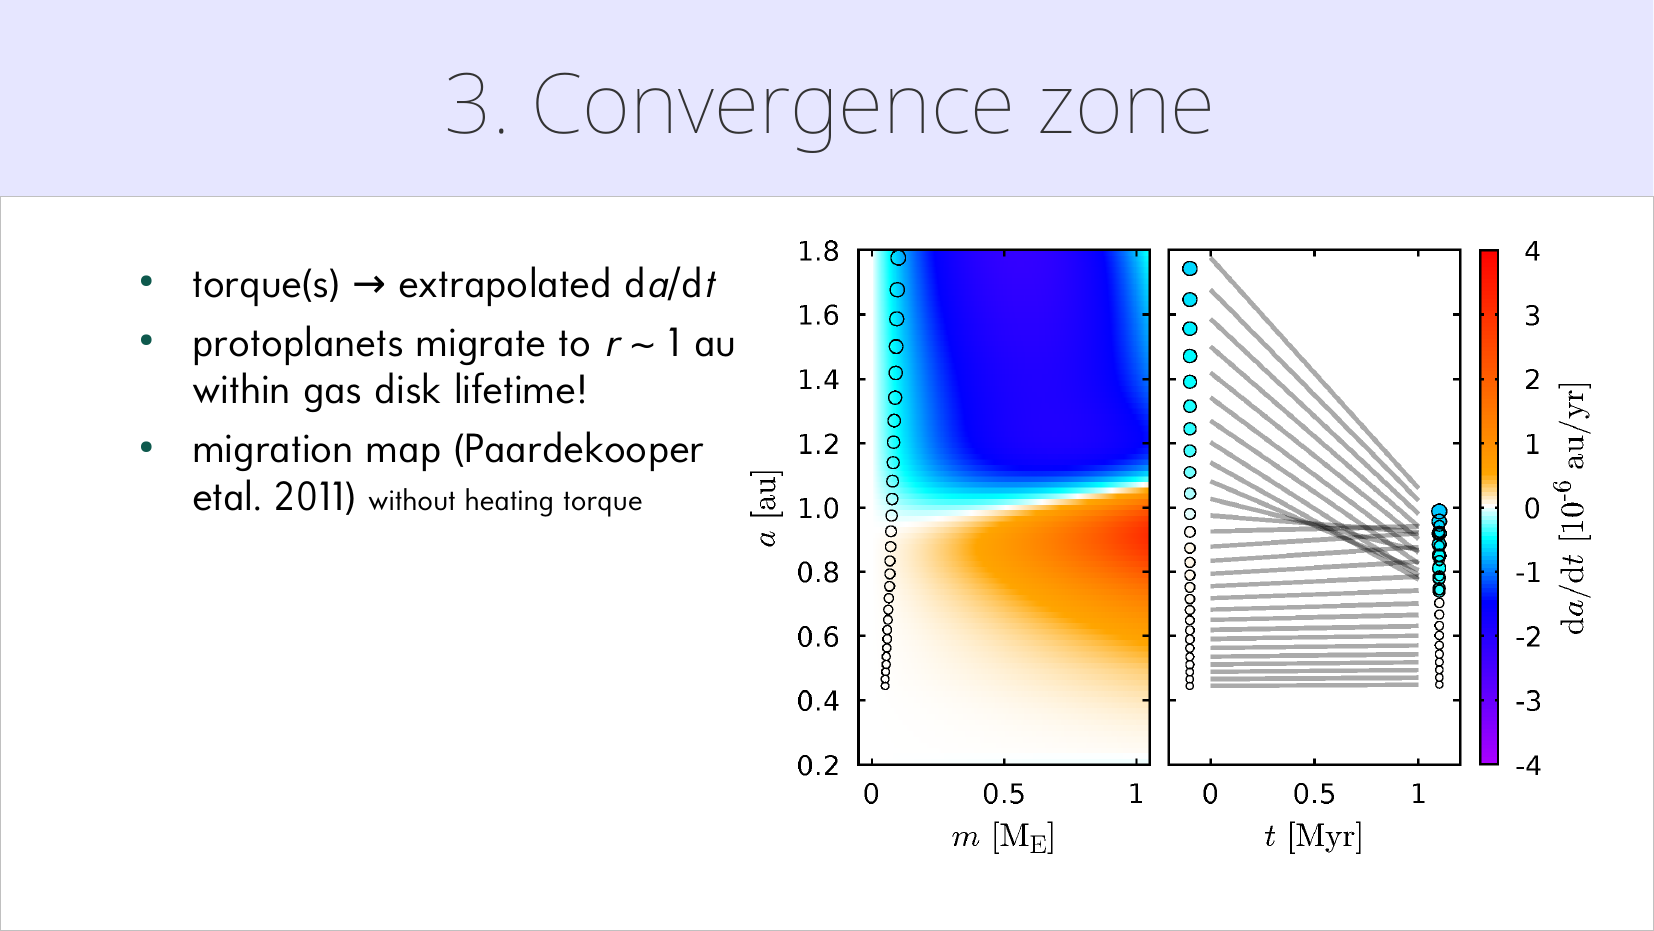

# 3. Convergence zone
torque(s) → extrapolated da/dt
protoplanets migrate to r ~ 1 au within gas disk lifetime!
migration map (Paardekooper etal. 2011) without heating torque